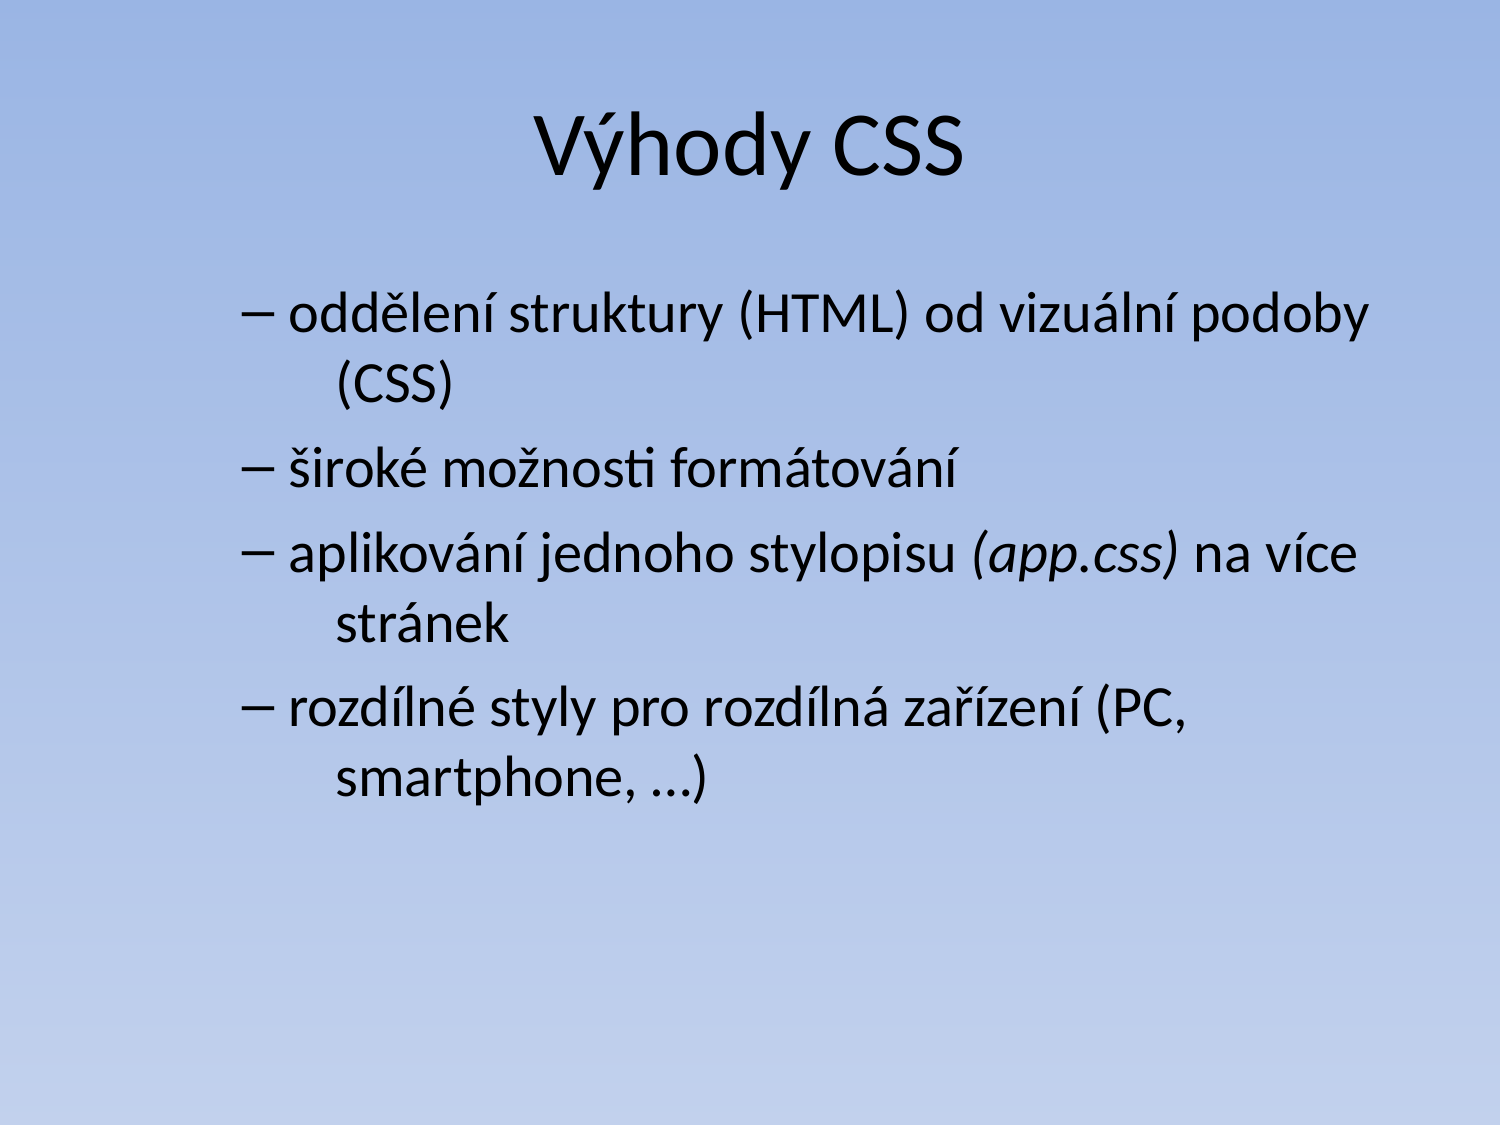

# Výhody CSS
oddělení struktury (HTML) od vizuální podoby (CSS)
široké možnosti formátování
aplikování jednoho stylopisu (app.css) na více stránek
rozdílné styly pro rozdílná zařízení (PC, smartphone, …)